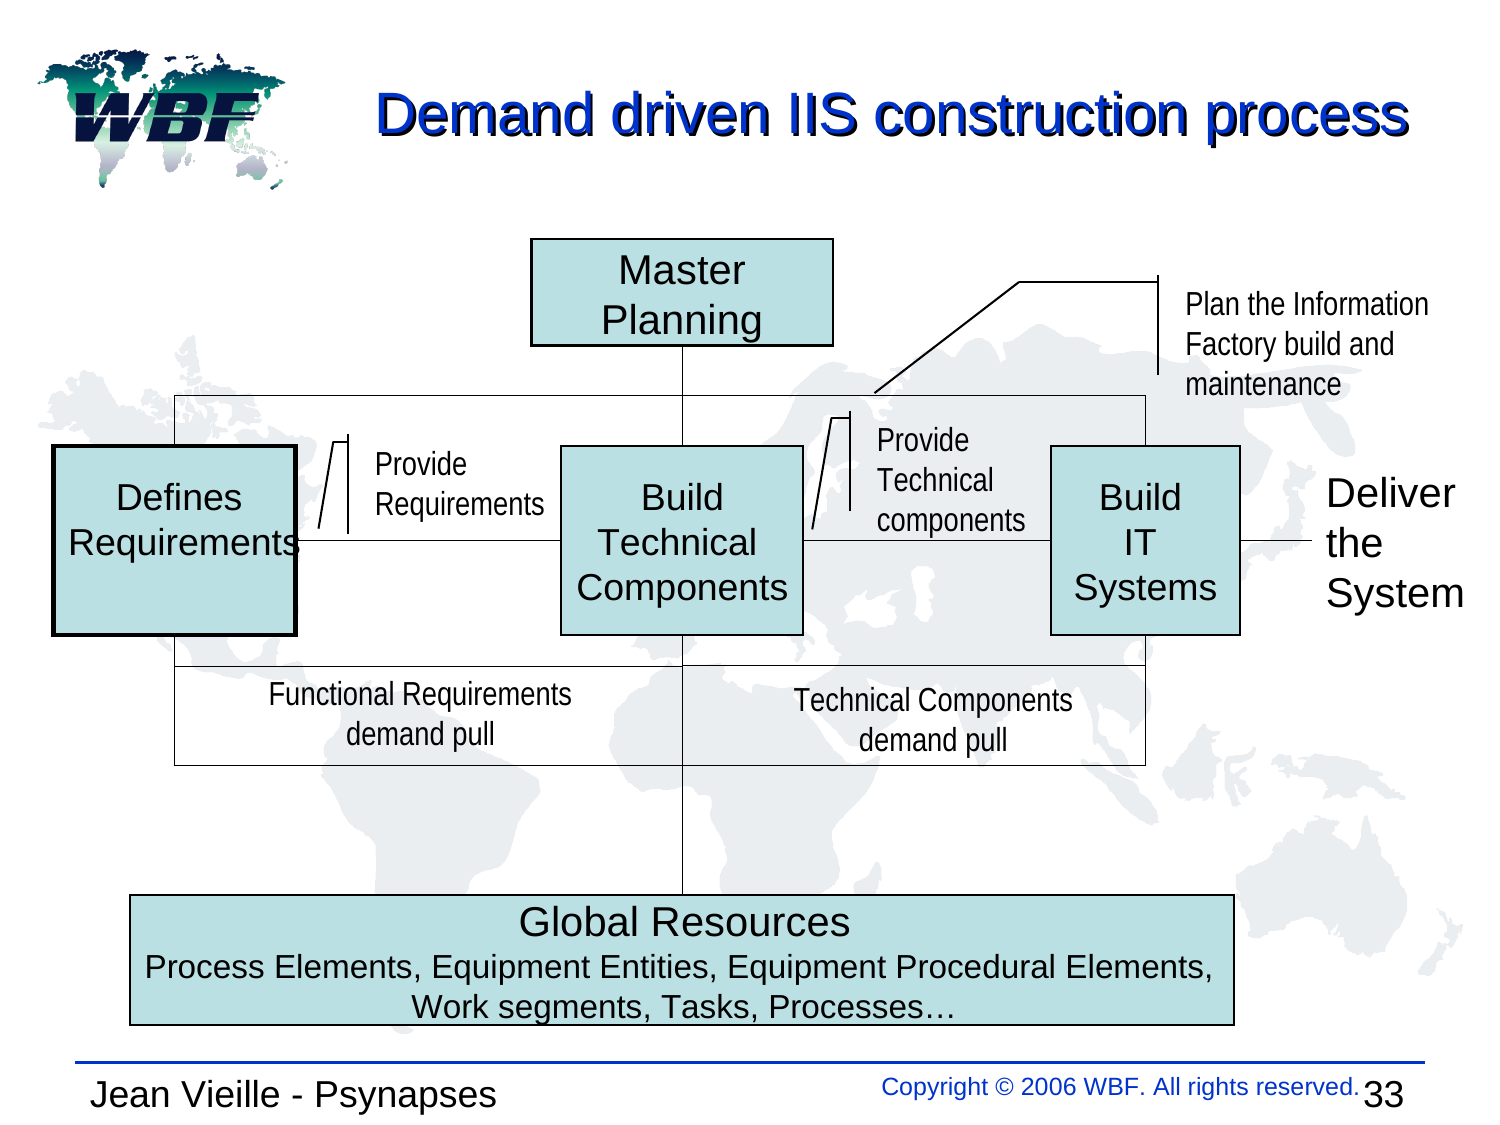

# Demand driven IIS construction process
Master
Planning
Plan the Information Factory build and maintenance
Provide
Technical components
Provide Requirements
Defines
Requirements
Build
Technical
Components
Build
IT
Systems
Deliver
the
System
Functional Requirements
demand pull
Technical Components
demand pull
Global Resources
Process Elements, Equipment Entities, Equipment Procedural Elements,
Work segments, Tasks, Processes…
Jean Vieille - Psynapses
33